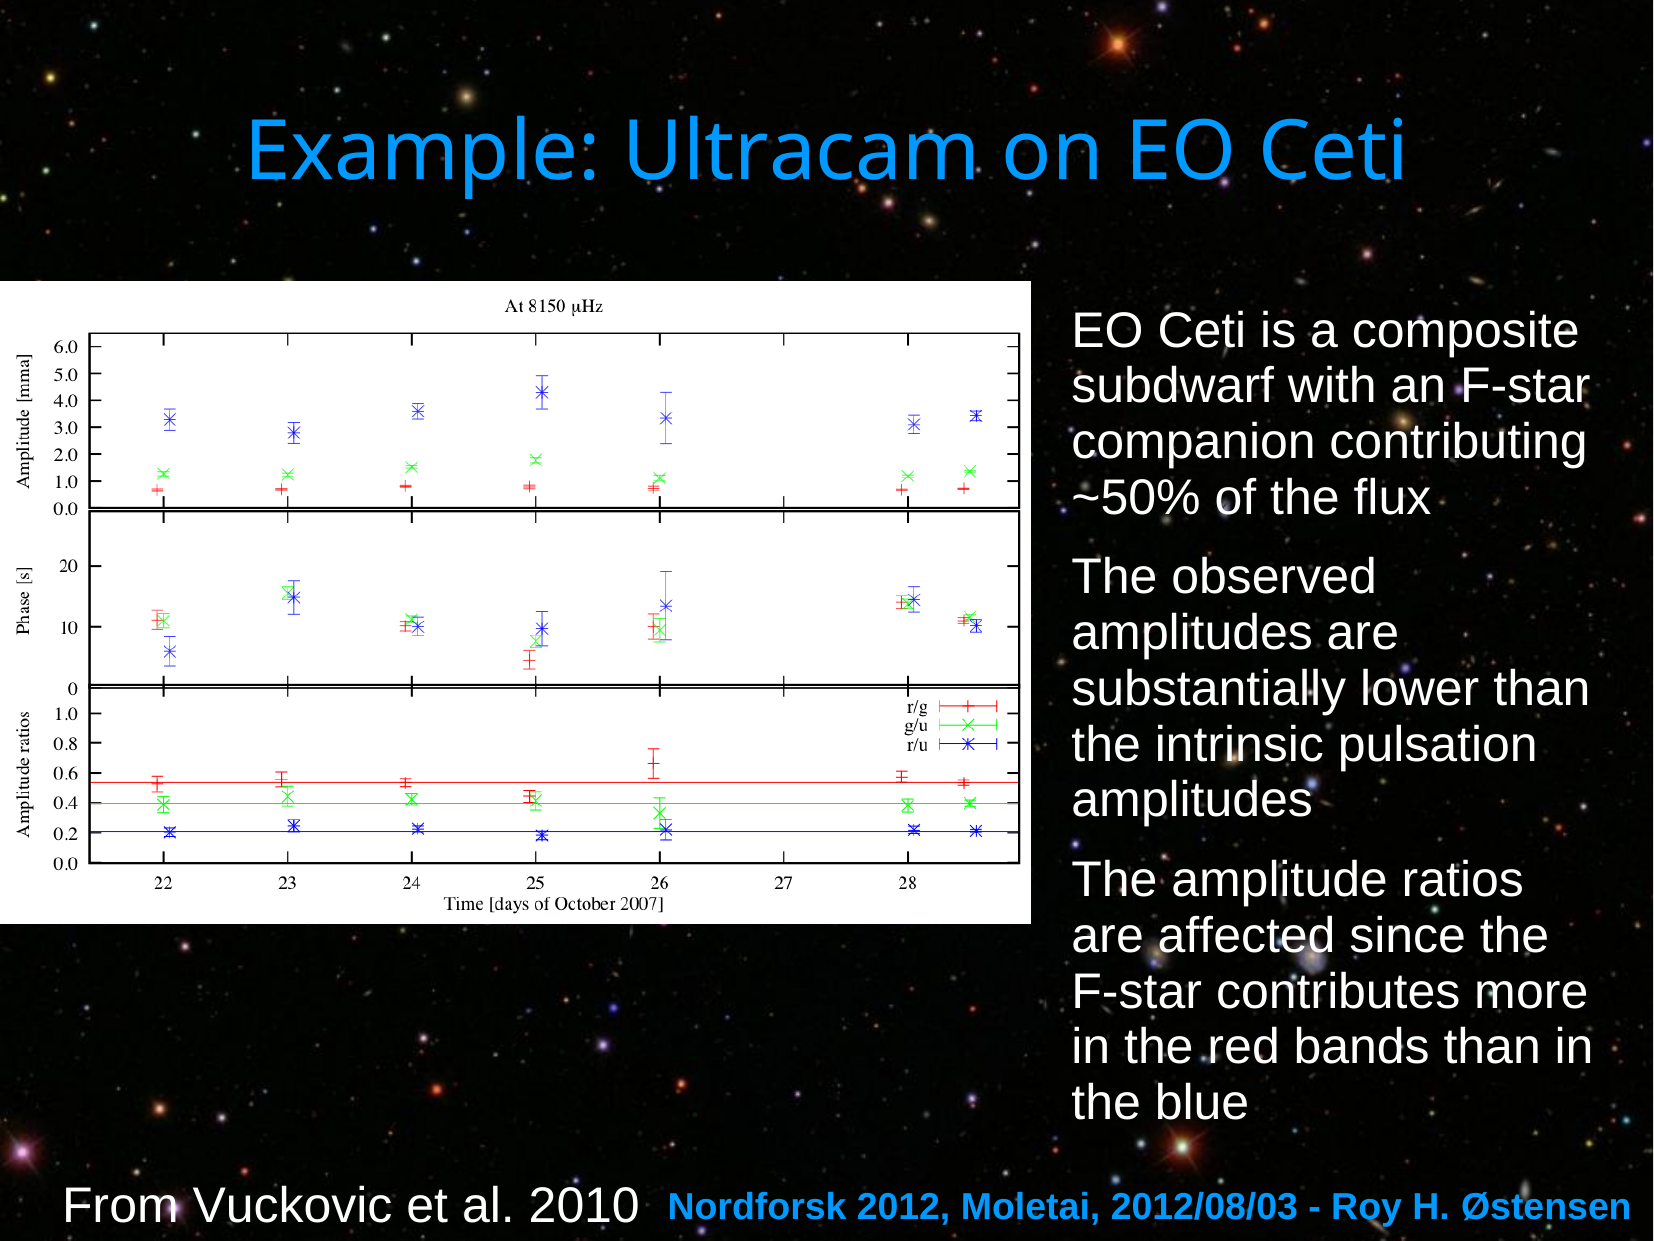

# Example: Ultracam on EO Ceti
EO Ceti is a composite subdwarf with an F-star companion contributing ~50% of the flux
The observed amplitudes are substantially lower than the intrinsic pulsation amplitudes
The amplitude ratios are affected since the F-star contributes more in the red bands than in the blue
From Vuckovic et al. 2010